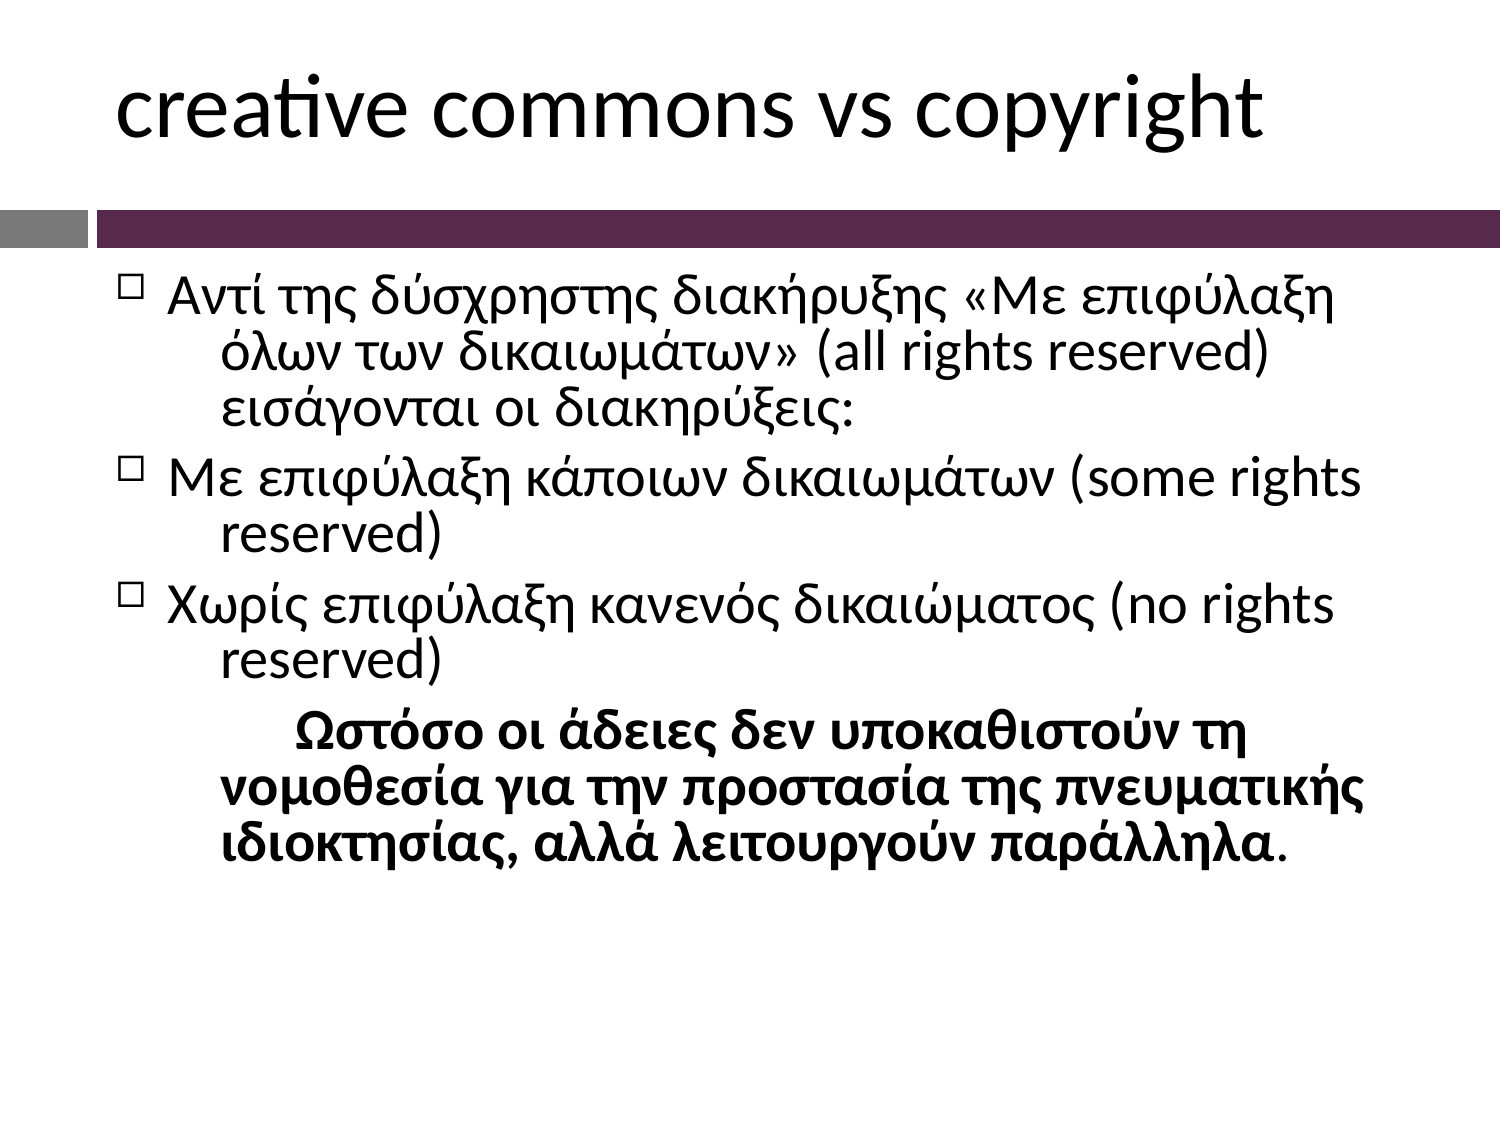

# creative commons vs copyright
Αντί της δύσχρηστης διακήρυξης «Με επιφύλαξη όλων των δικαιωμάτων» (all rights reserved) εισάγονται οι διακηρύξεις:
Με επιφύλαξη κάποιων δικαιωμάτων (some rights reserved)
Χωρίς επιφύλαξη κανενός δικαιώματος (no rights reserved)
	Ωστόσο οι άδειες δεν υποκαθιστούν τη νομοθεσία για την προστασία της πνευματικής ιδιοκτησίας, αλλά λειτουργούν παράλληλα.